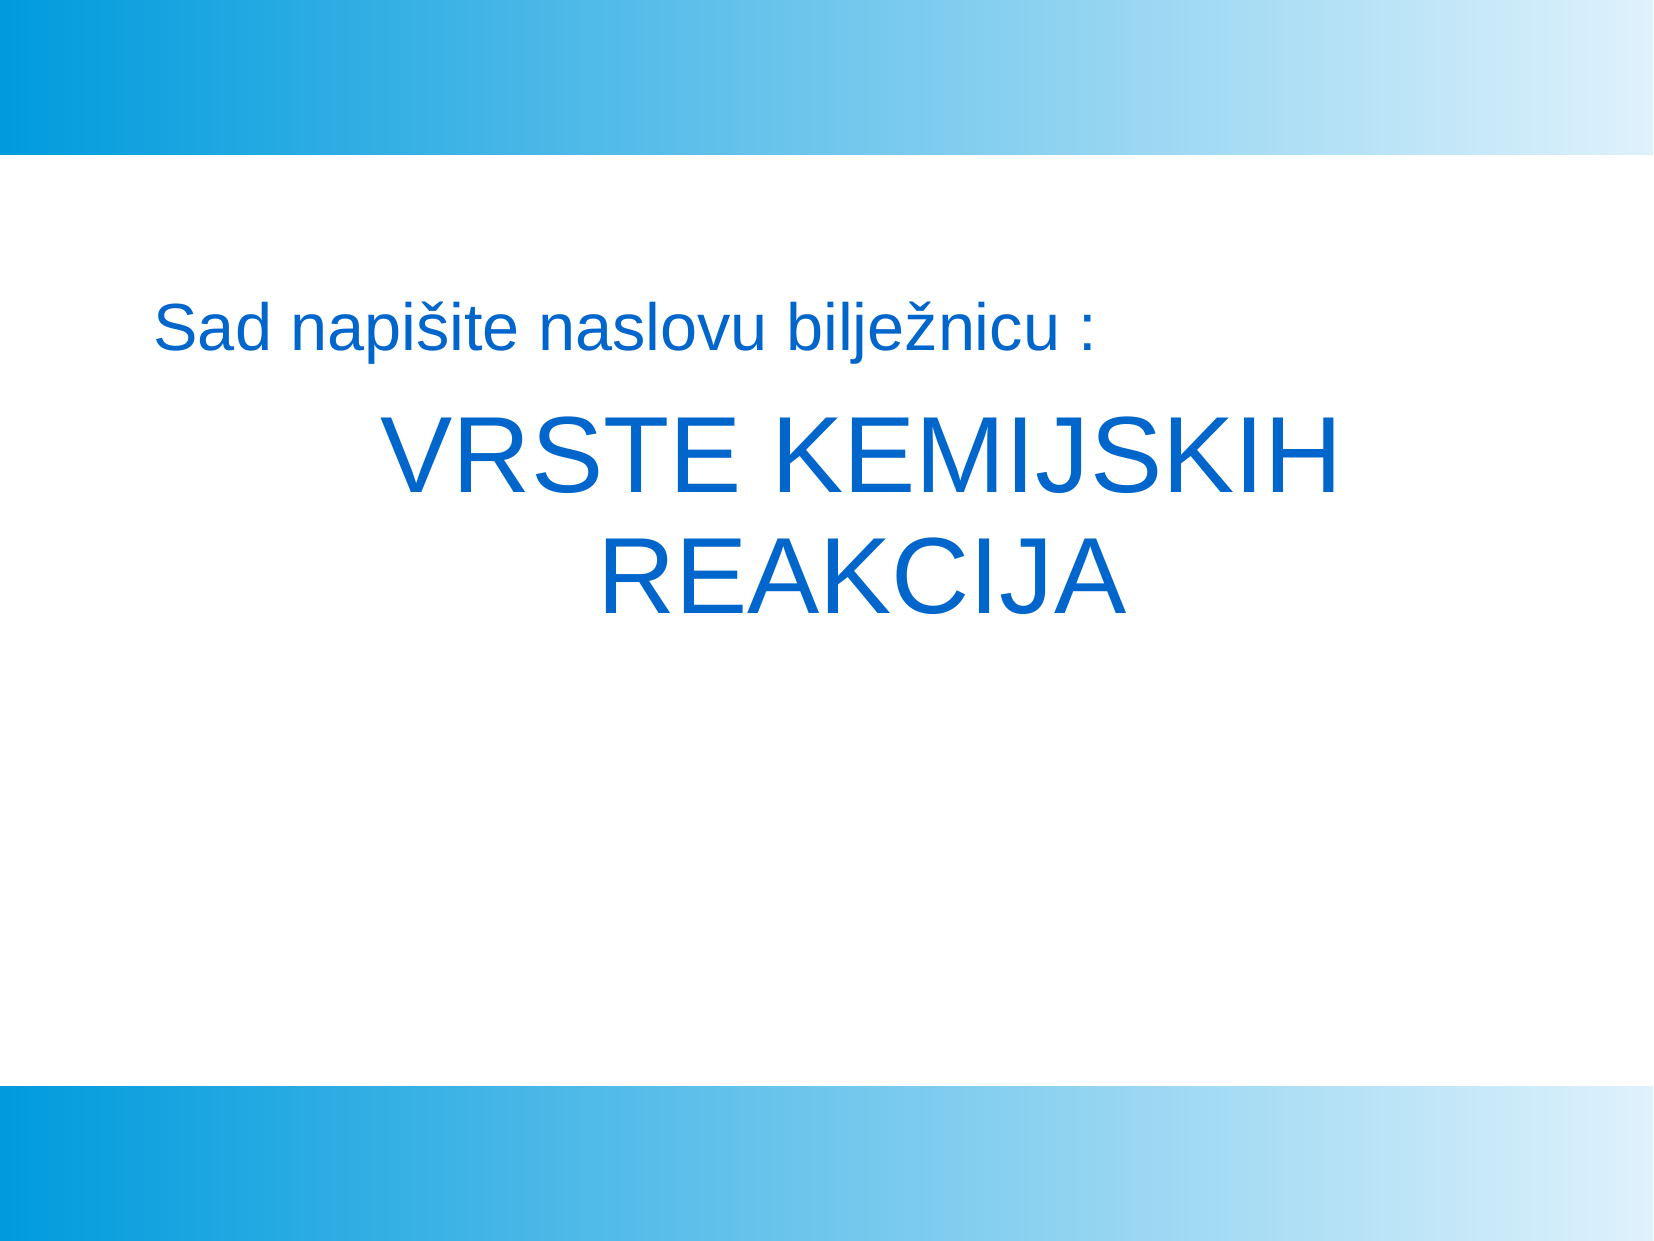

#
Sad napišite naslovu bilježnicu :
VRSTE KEMIJSKIH REAKCIJA